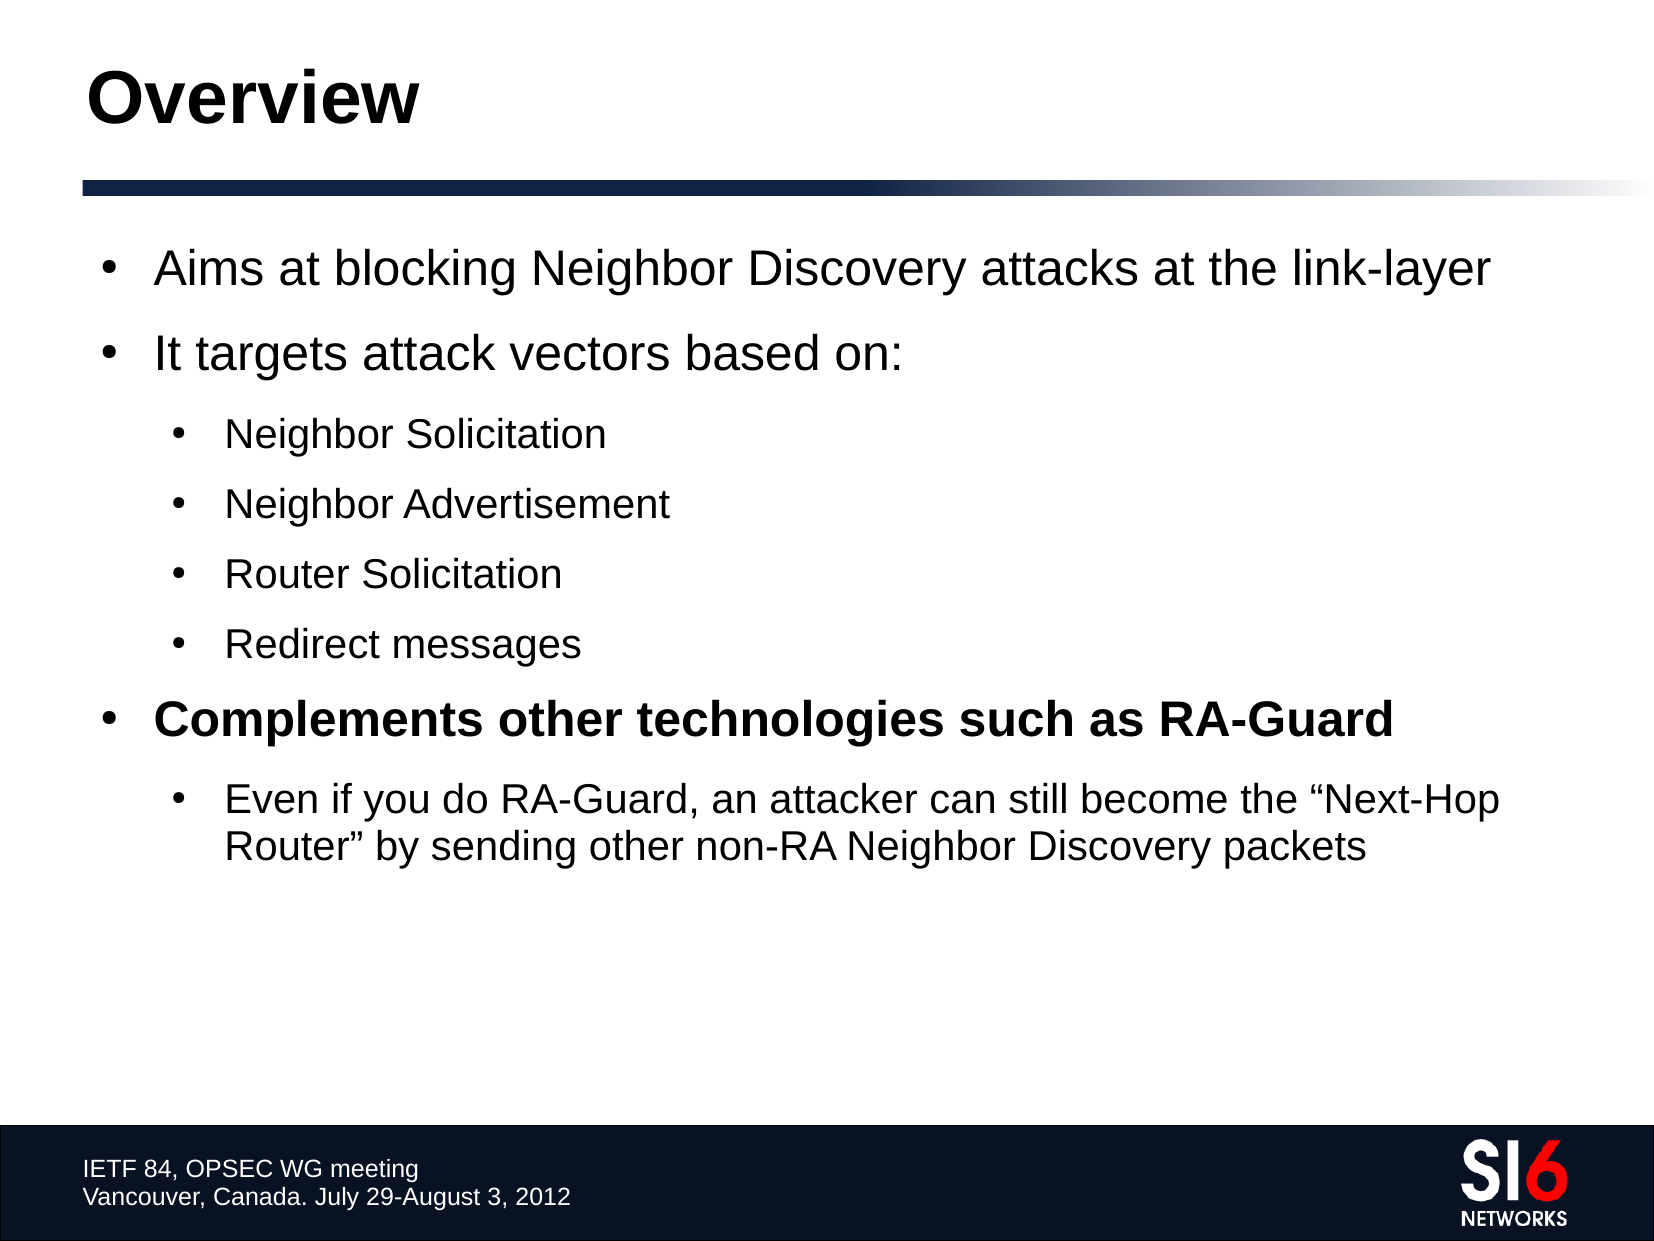

# Overview
Aims at blocking Neighbor Discovery attacks at the link-layer
It targets attack vectors based on:
Neighbor Solicitation
Neighbor Advertisement
Router Solicitation
Redirect messages
Complements other technologies such as RA-Guard
Even if you do RA-Guard, an attacker can still become the “Next-Hop Router” by sending other non-RA Neighbor Discovery packets